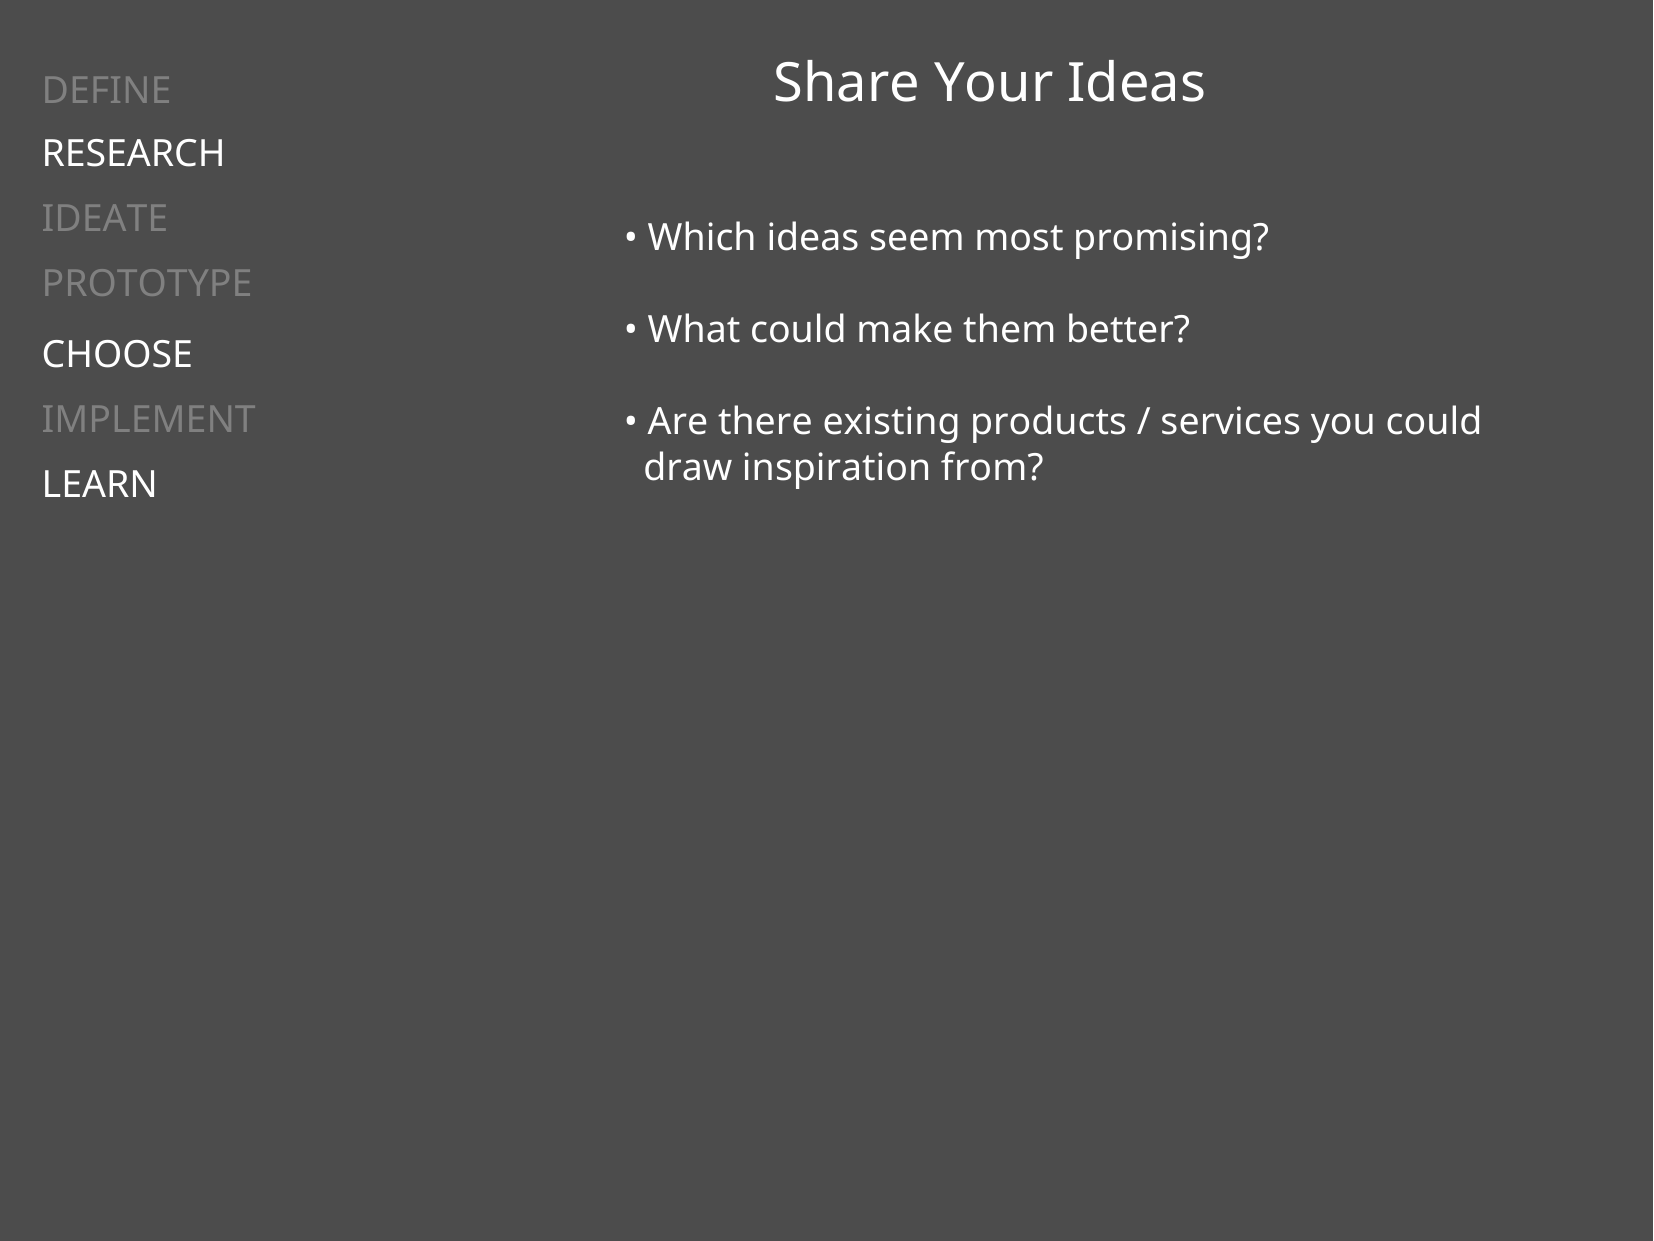

# DEFINE
Share Your Ideas
RESEARCH
• Which ideas seem most promising?
• What could make them better?
• Are there existing products / services you could
 draw inspiration from?
IDEATE
PROTOTYPE
CHOOSE
IMPLEMENT
LEARN